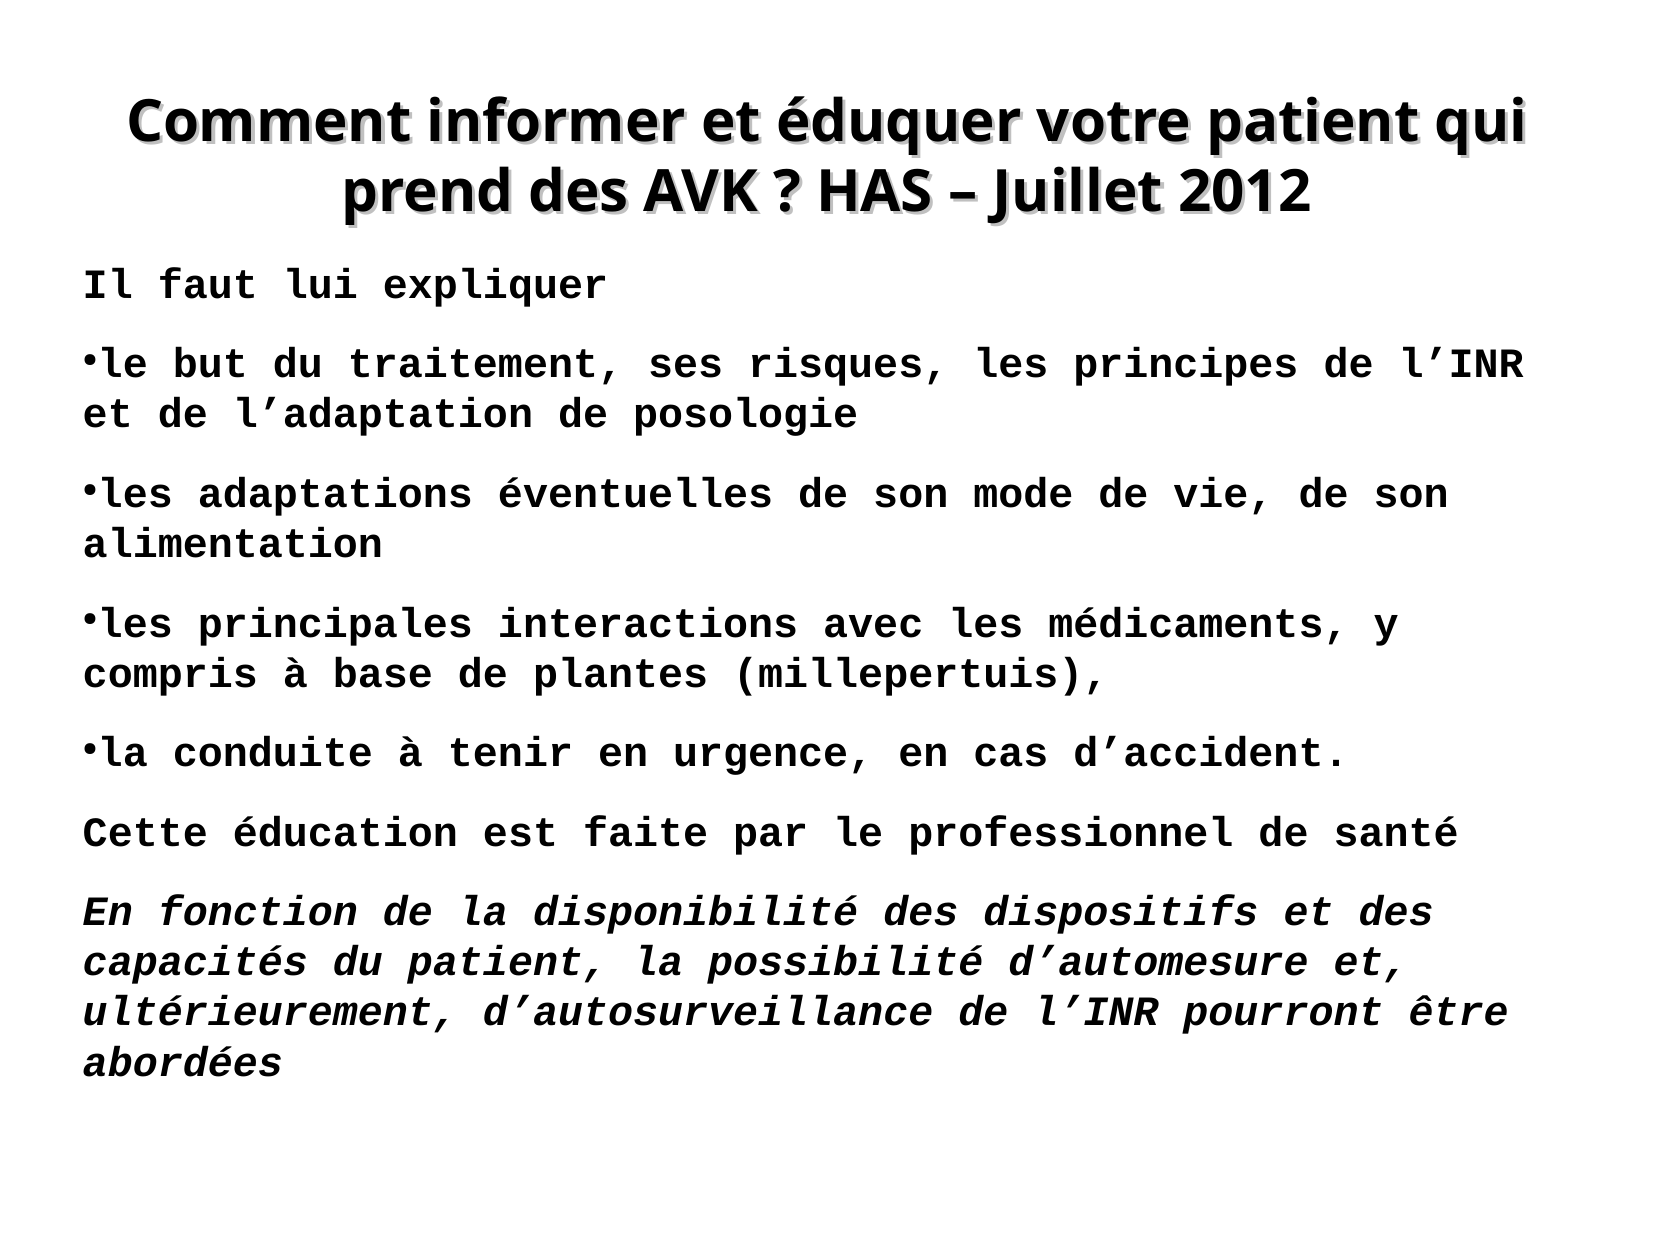

# Comment informer et éduquer votre patient qui prend des AVK ? HAS – Juillet 2012
Il faut lui expliquer
le but du traitement, ses risques, les principes de l’INR et de l’adaptation de posologie
les adaptations éventuelles de son mode de vie, de son alimentation
les principales interactions avec les médicaments, y compris à base de plantes (millepertuis),
la conduite à tenir en urgence, en cas d’accident.
Cette éducation est faite par le professionnel de santé
En fonction de la disponibilité des dispositifs et des capacités du patient, la possibilité d’automesure et, ultérieurement, d’autosurveillance de l’INR pourront être abordées